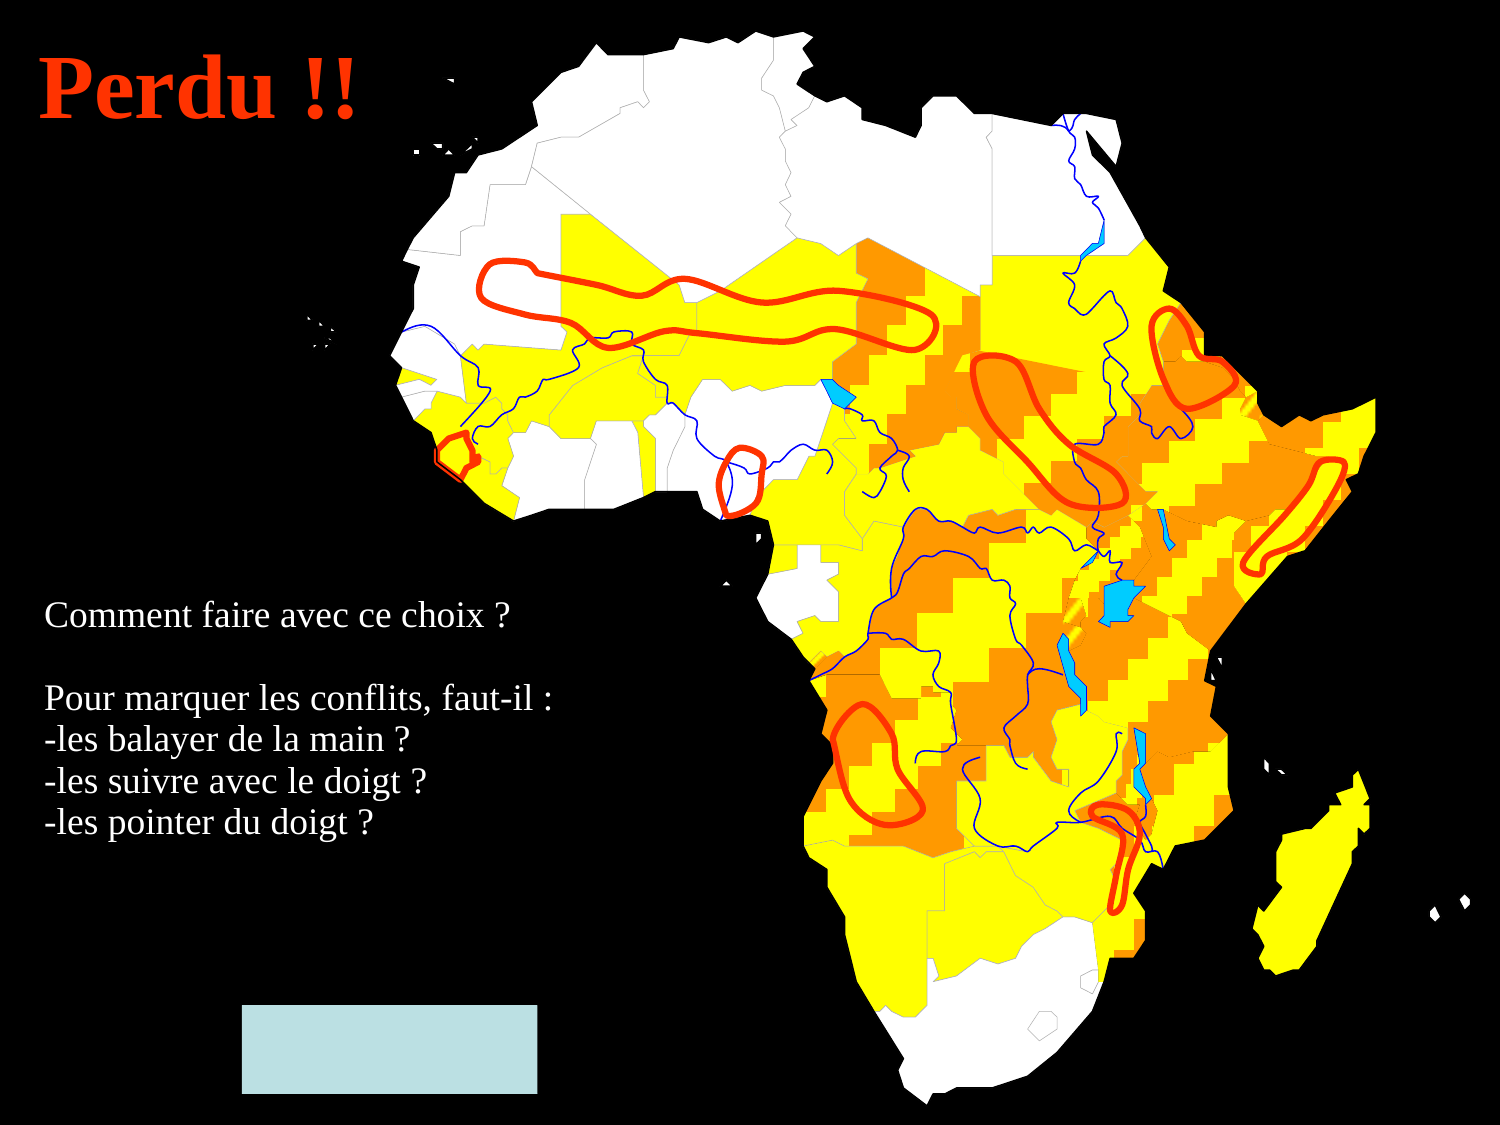

Perdu !!
N
800 Km
Comment faire avec ce choix ?
Pour marquer les conflits, faut-il :
-les balayer de la main ?
-les suivre avec le doigt ?
-les pointer du doigt ?